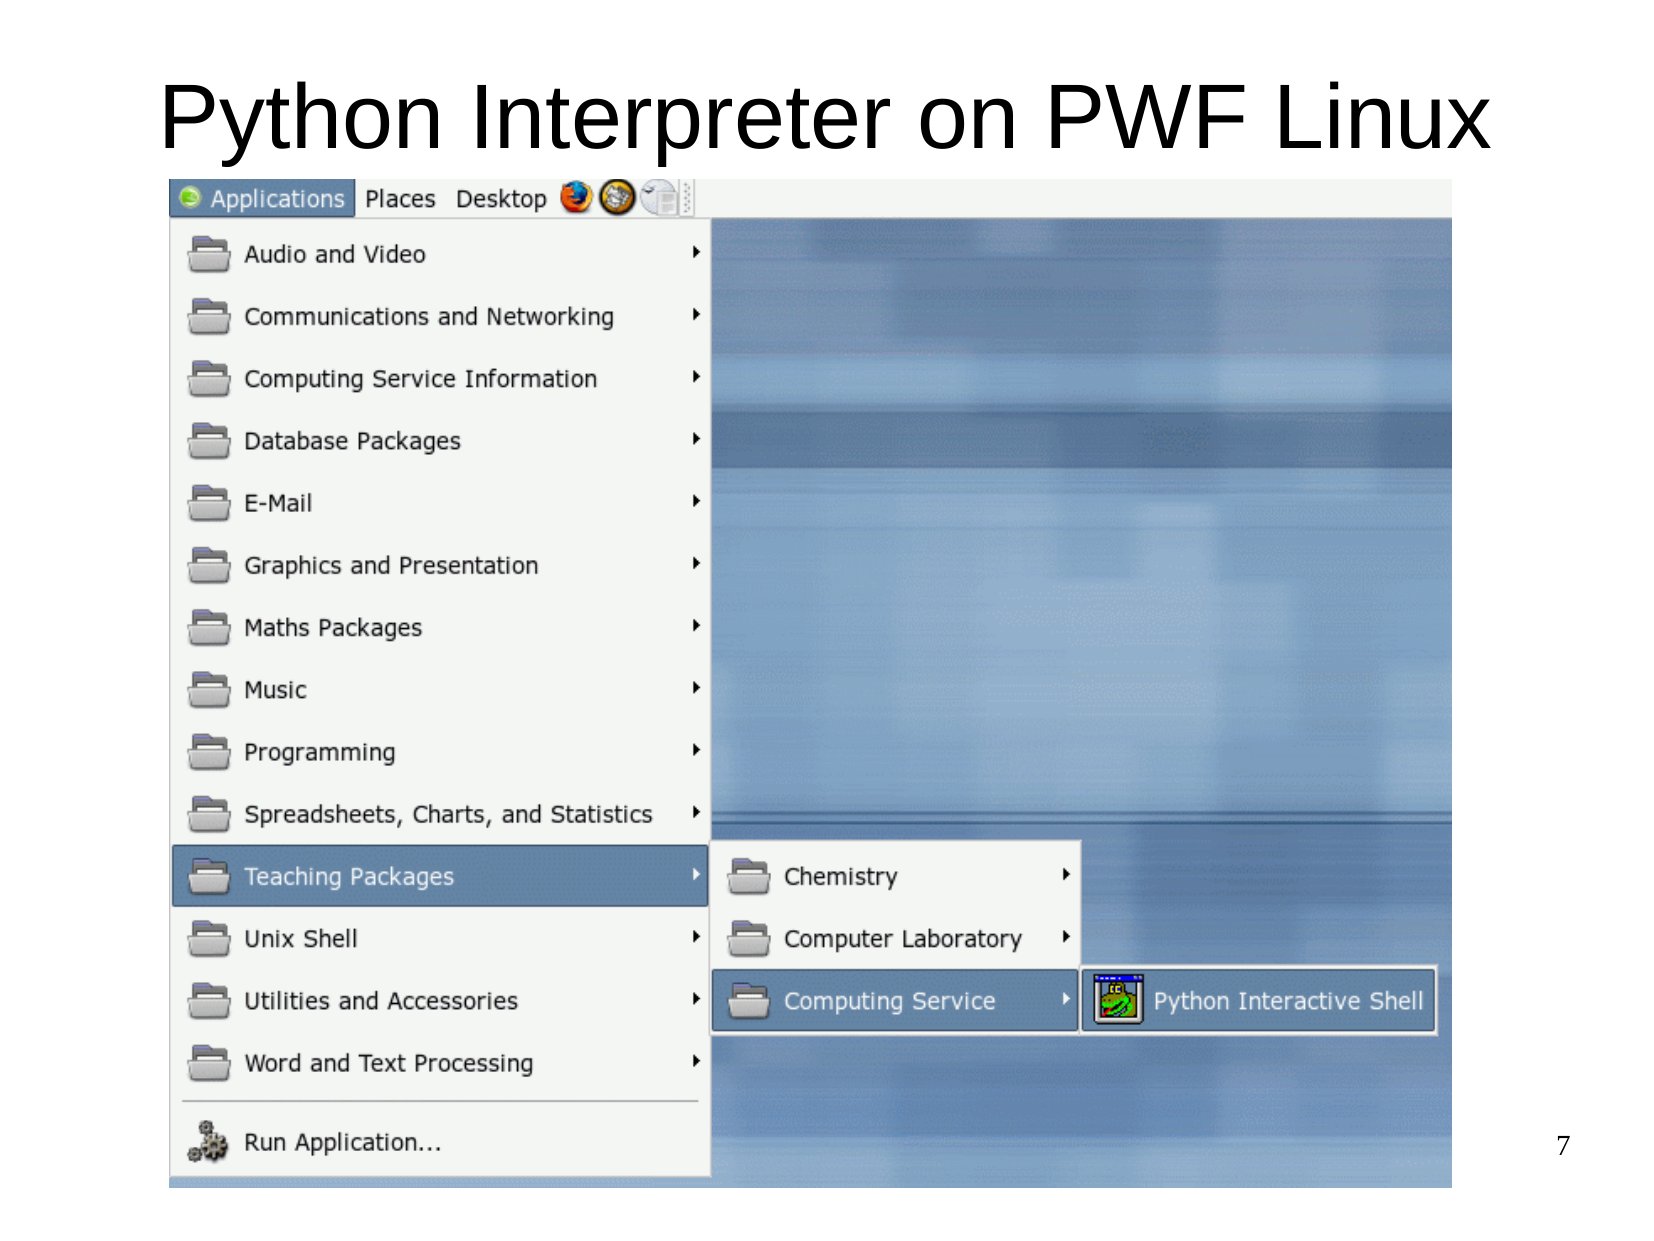

# Python Interpreter on PWF Linux
7